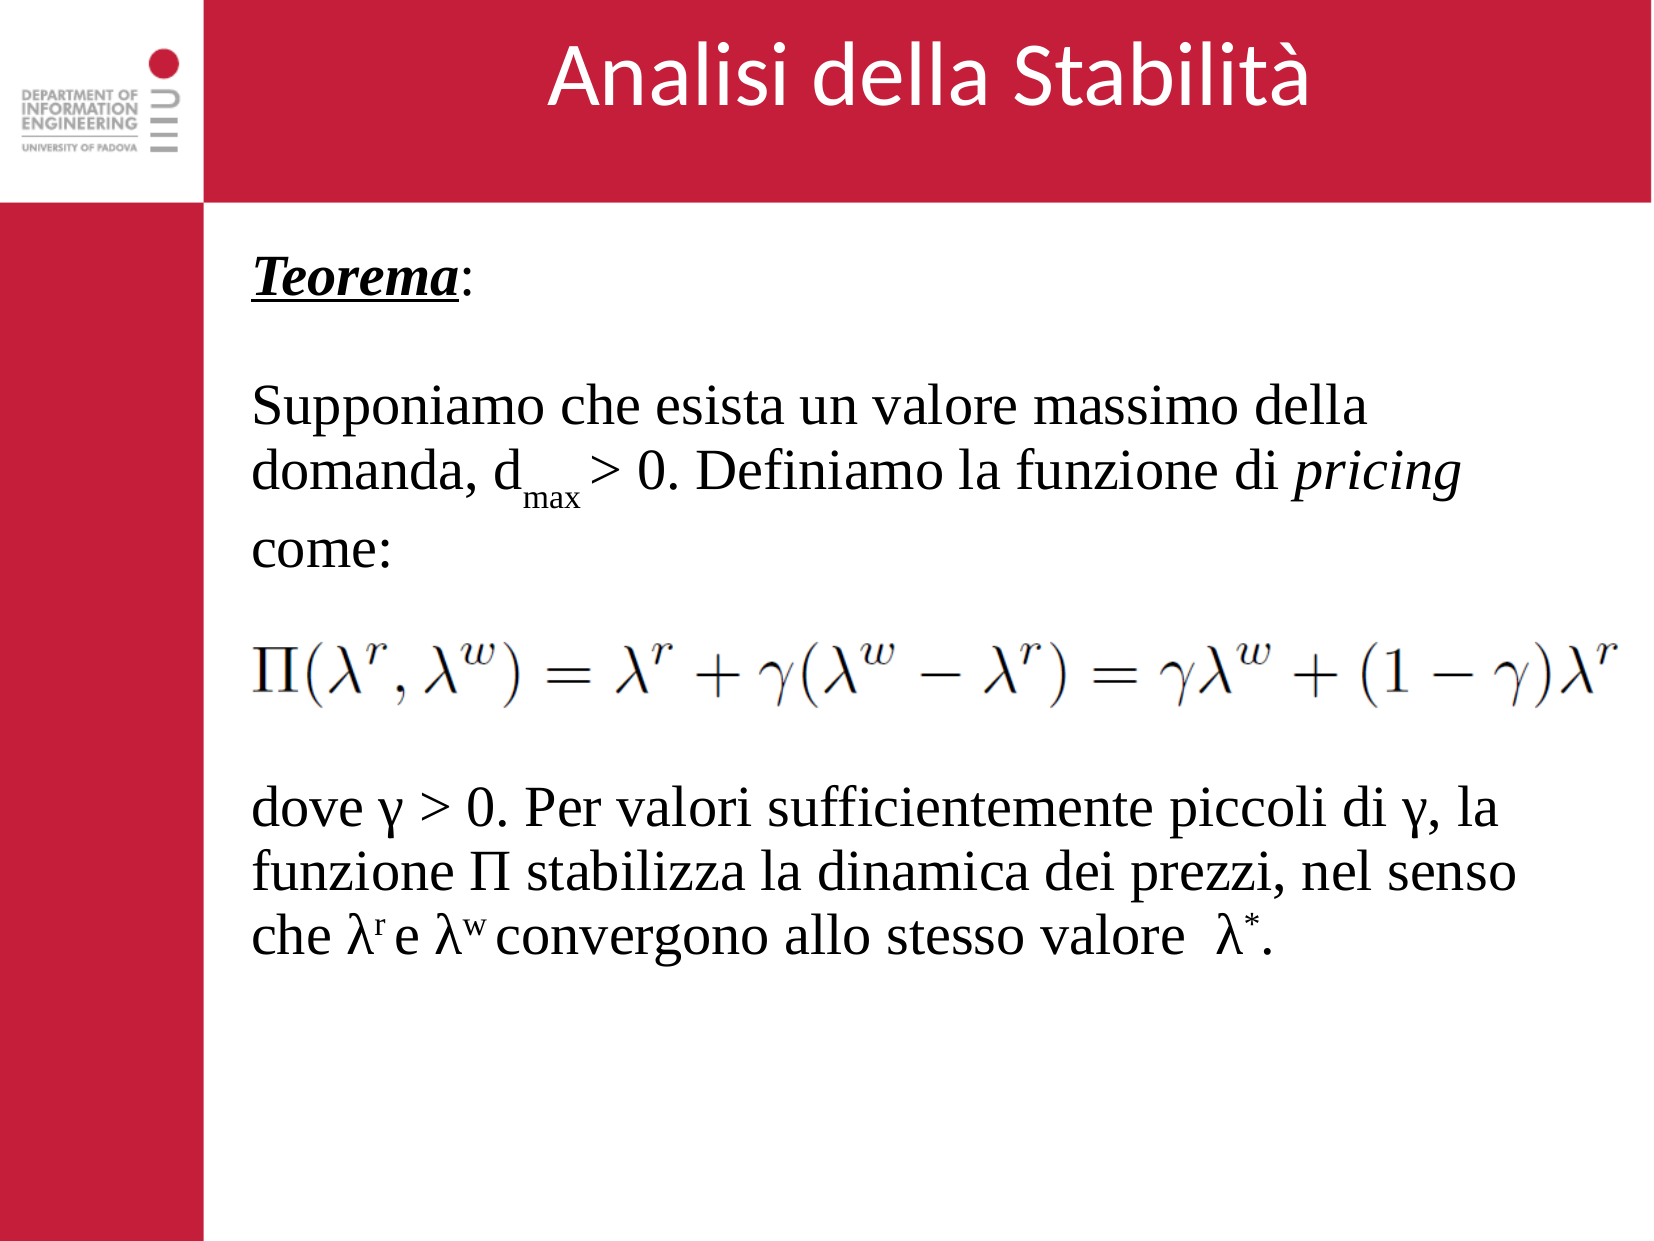

Analisi della Stabilità
Teorema:
Supponiamo che esista un valore massimo della domanda, dmax > 0. Definiamo la funzione di pricing come:
dove γ > 0. Per valori sufficientemente piccoli di γ, la funzione Π stabilizza la dinamica dei prezzi, nel senso che λr e λw convergono allo stesso valore λ*.